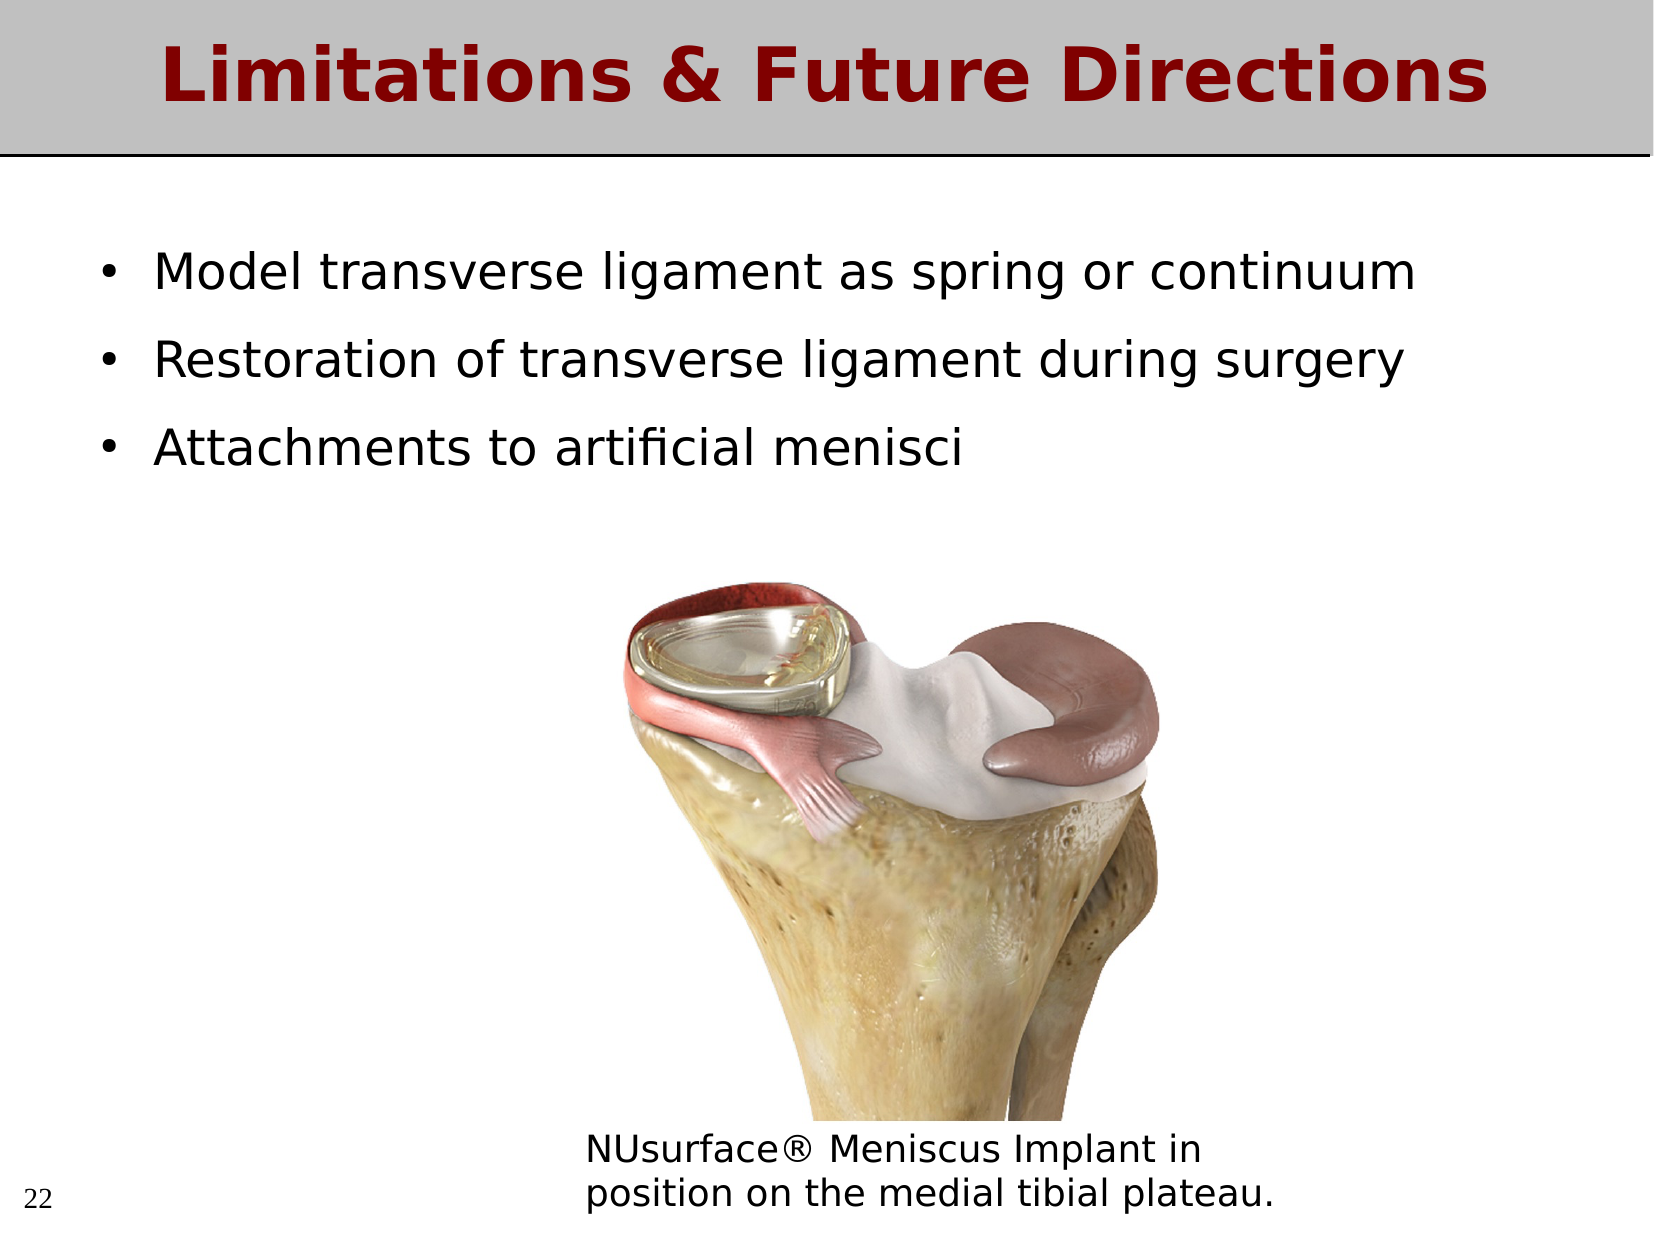

Limitations & Future Directions
# Model transverse ligament as spring or continuum
Restoration of transverse ligament during surgery
Attachments to artificial menisci
NUsurface® Meniscus Implant in position on the medial tibial plateau.